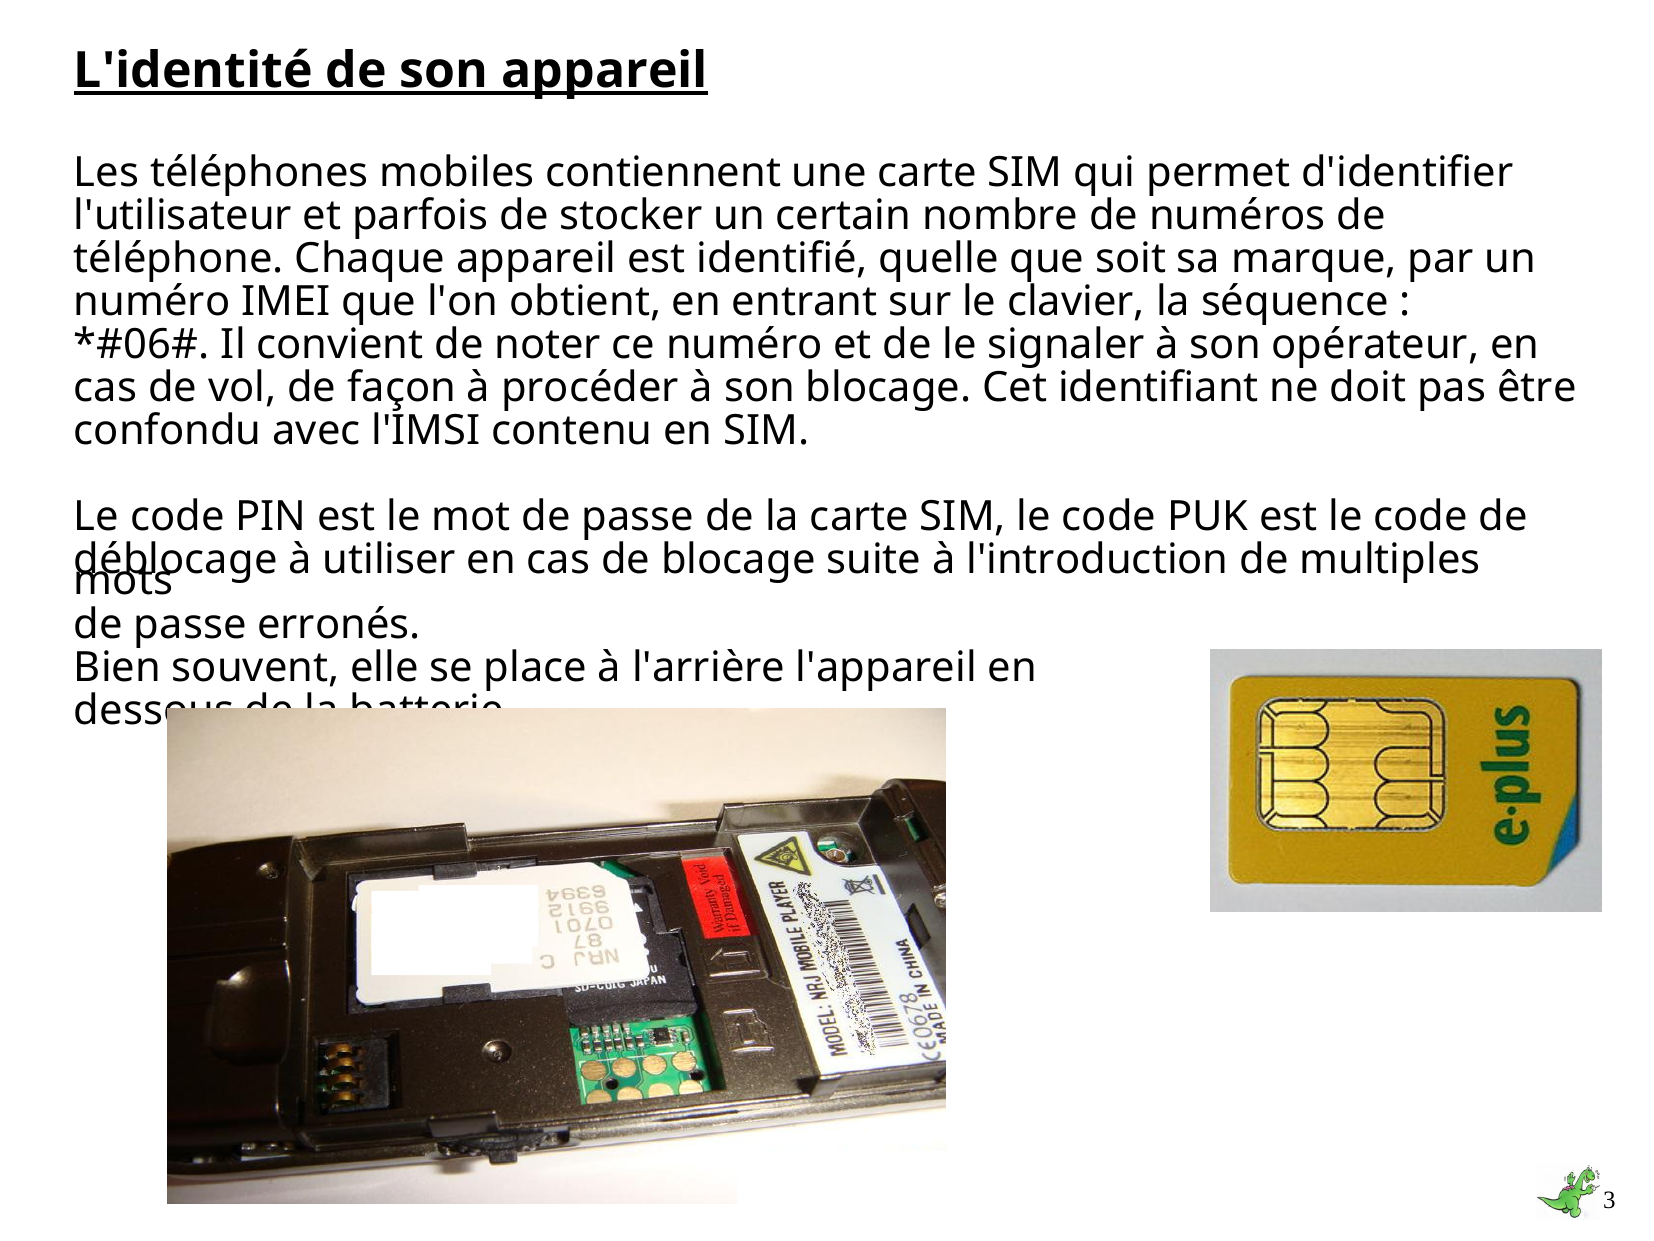

L'identité de son appareil
Les téléphones mobiles contiennent une carte SIM qui permet d'identifier
l'utilisateur et parfois de stocker un certain nombre de numéros de
téléphone. Chaque appareil est identifié, quelle que soit sa marque, par un
numéro IMEI que l'on obtient, en entrant sur le clavier, la séquence :
*#06#. Il convient de noter ce numéro et de le signaler à son opérateur, en
cas de vol, de façon à procéder à son blocage. Cet identifiant ne doit pas être
confondu avec l'IMSI contenu en SIM.
Le code PIN est le mot de passe de la carte SIM, le code PUK est le code de
déblocage à utiliser en cas de blocage suite à l'introduction de multiples mots
de passe erronés.
Bien souvent, elle se place à l'arrière l'appareil en
dessous de la batterie.
3